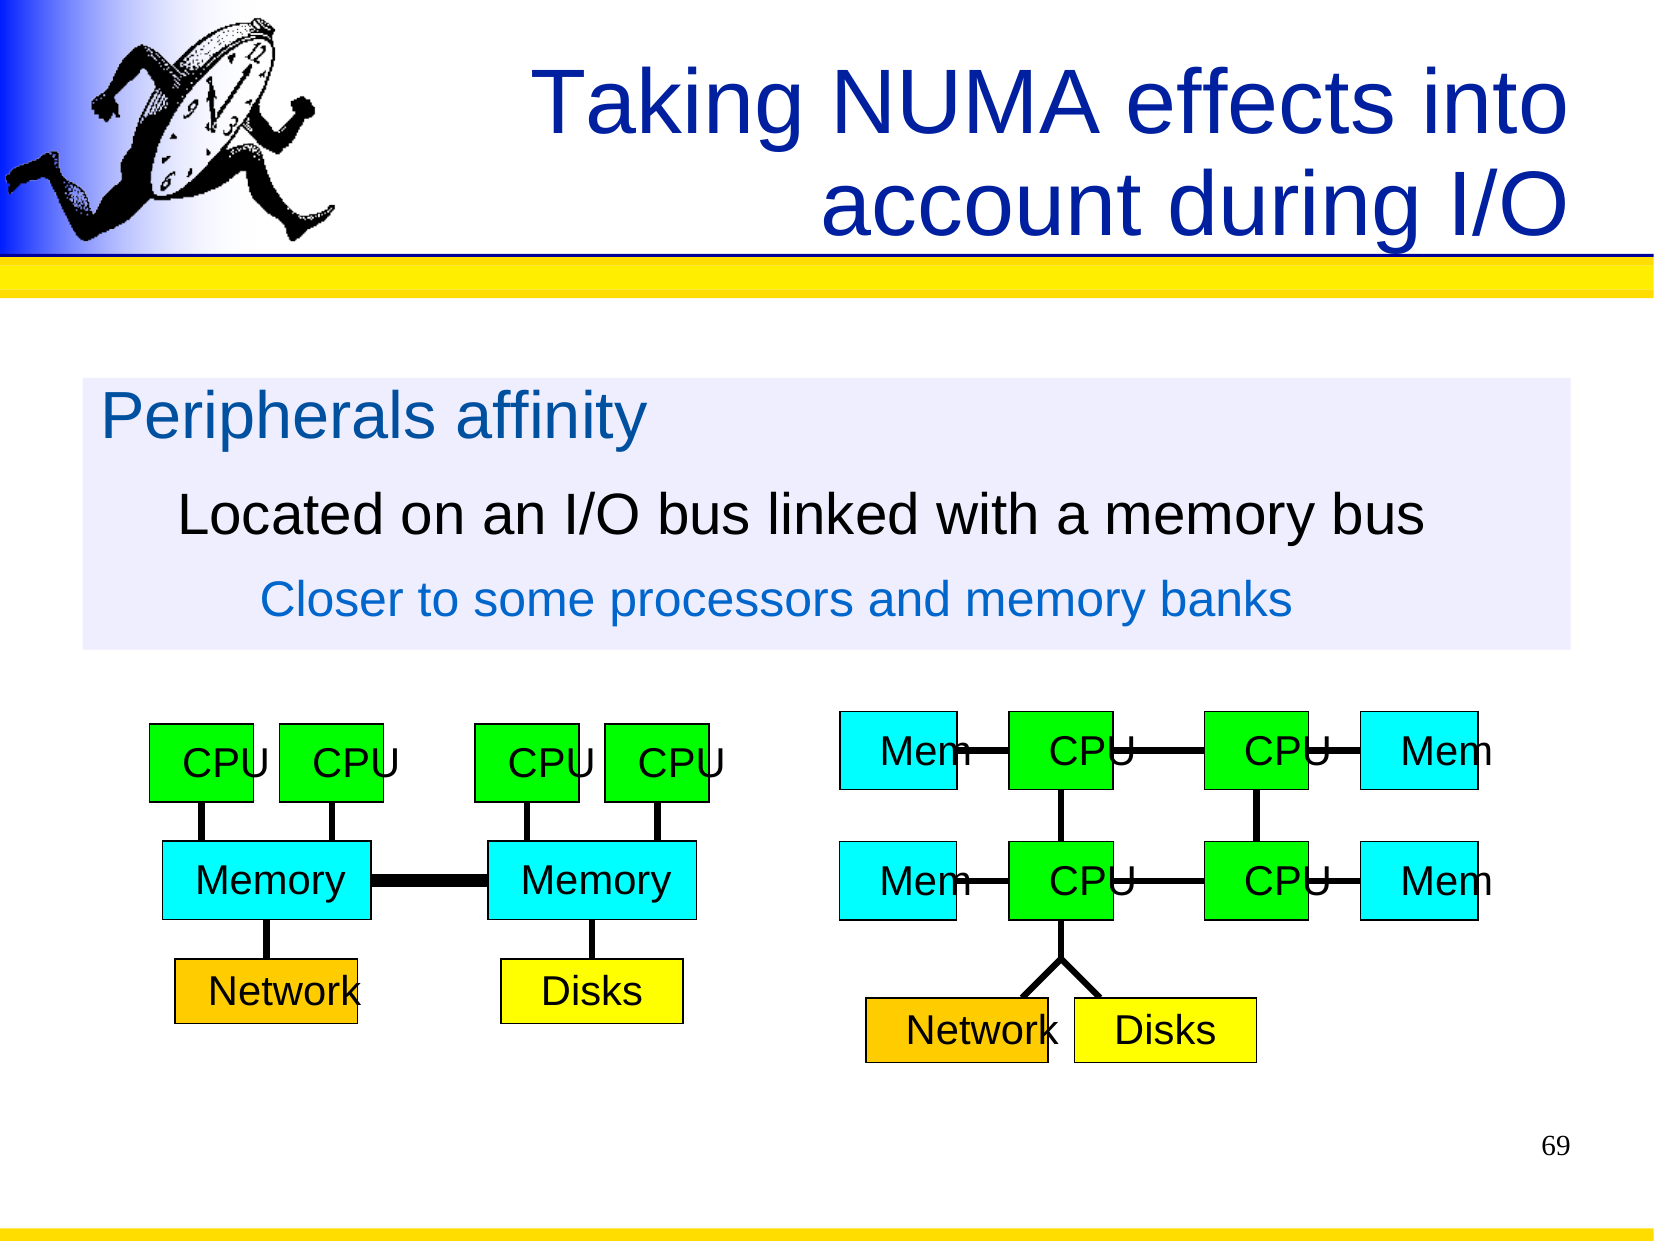

# Taking NUMA effects into account during I/O
Peripherals affinity
Located on an I/O bus linked with a memory bus
Closer to some processors and memory banks
Mem
CPU
CPU
Mem
Mem
CPU
CPU
Mem
Network
Disks
CPU
CPU
CPU
CPU
Memory
Memory
Network
Disks
69